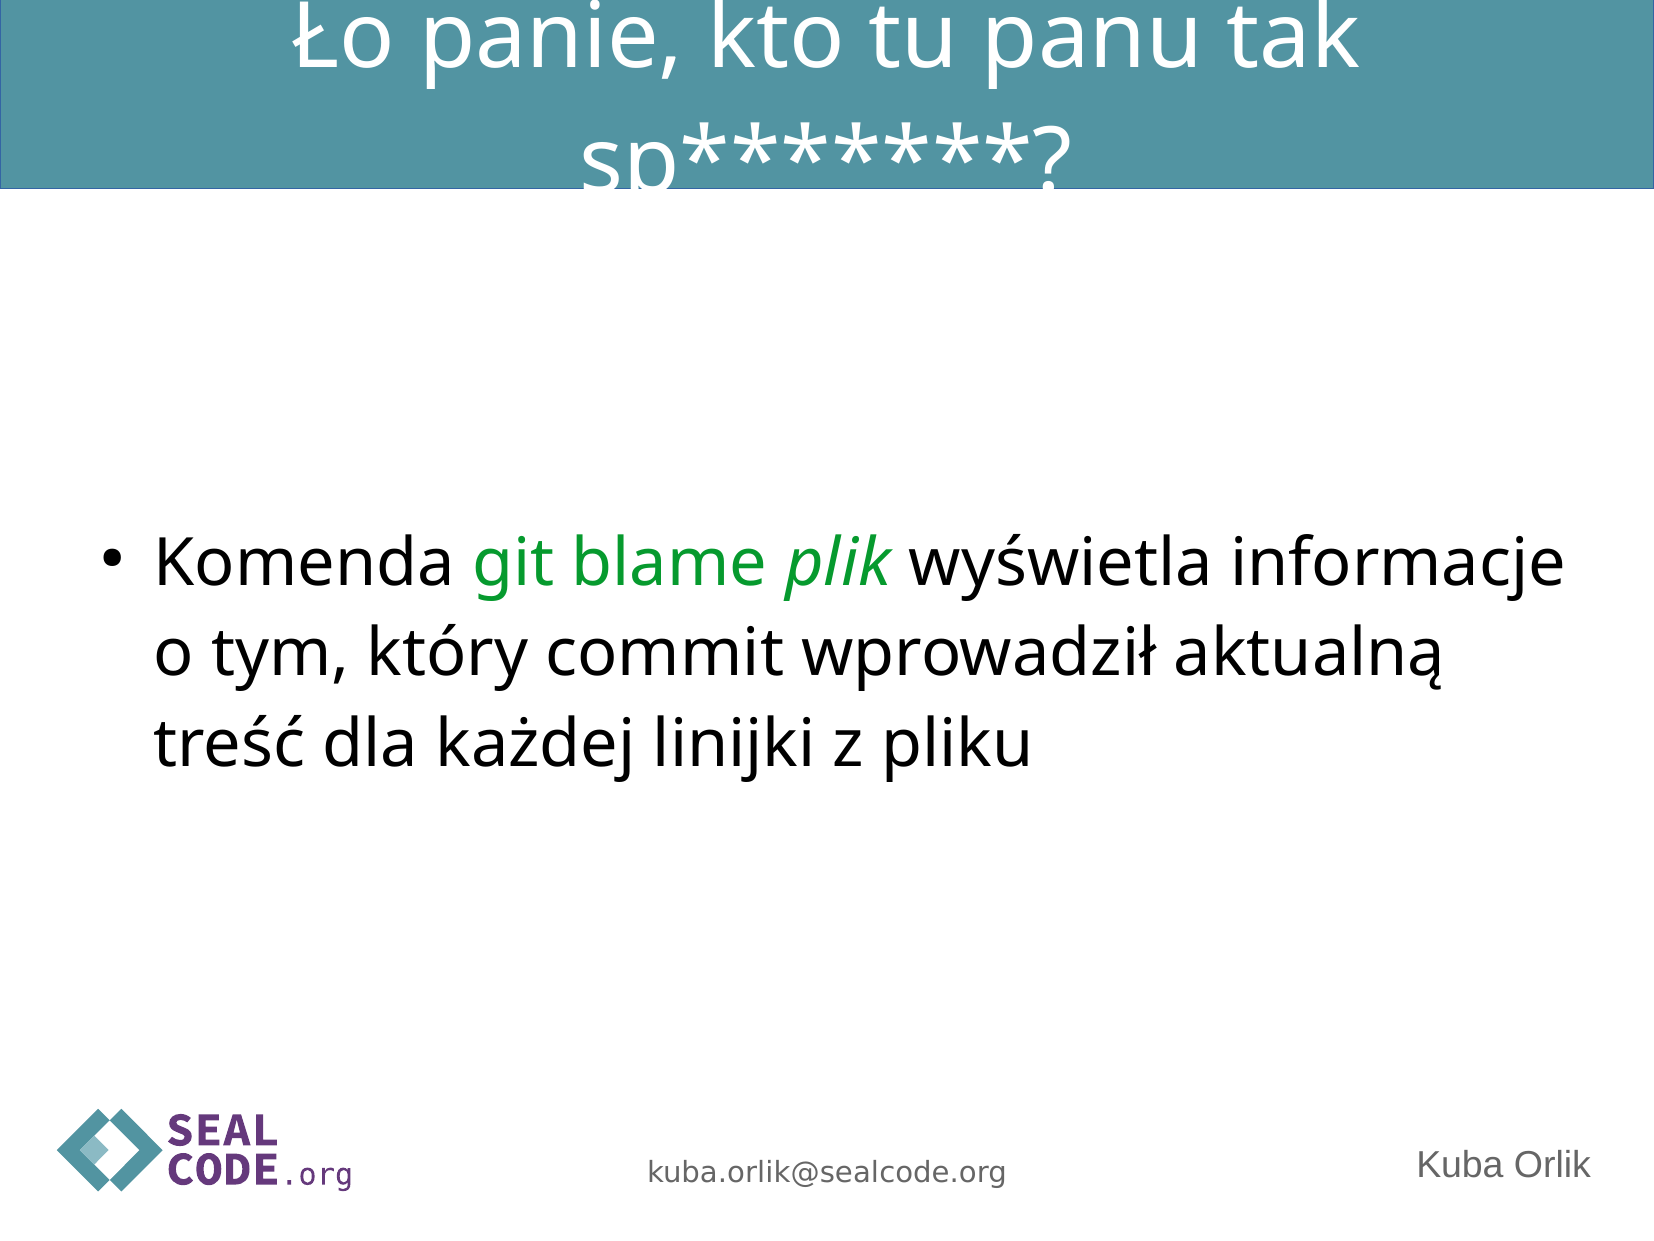

# Ło panie, kto tu panu tak sp*******?
Komenda git blame plik wyświetla informacje o tym, który commit wprowadził aktualną treść dla każdej linijki z pliku